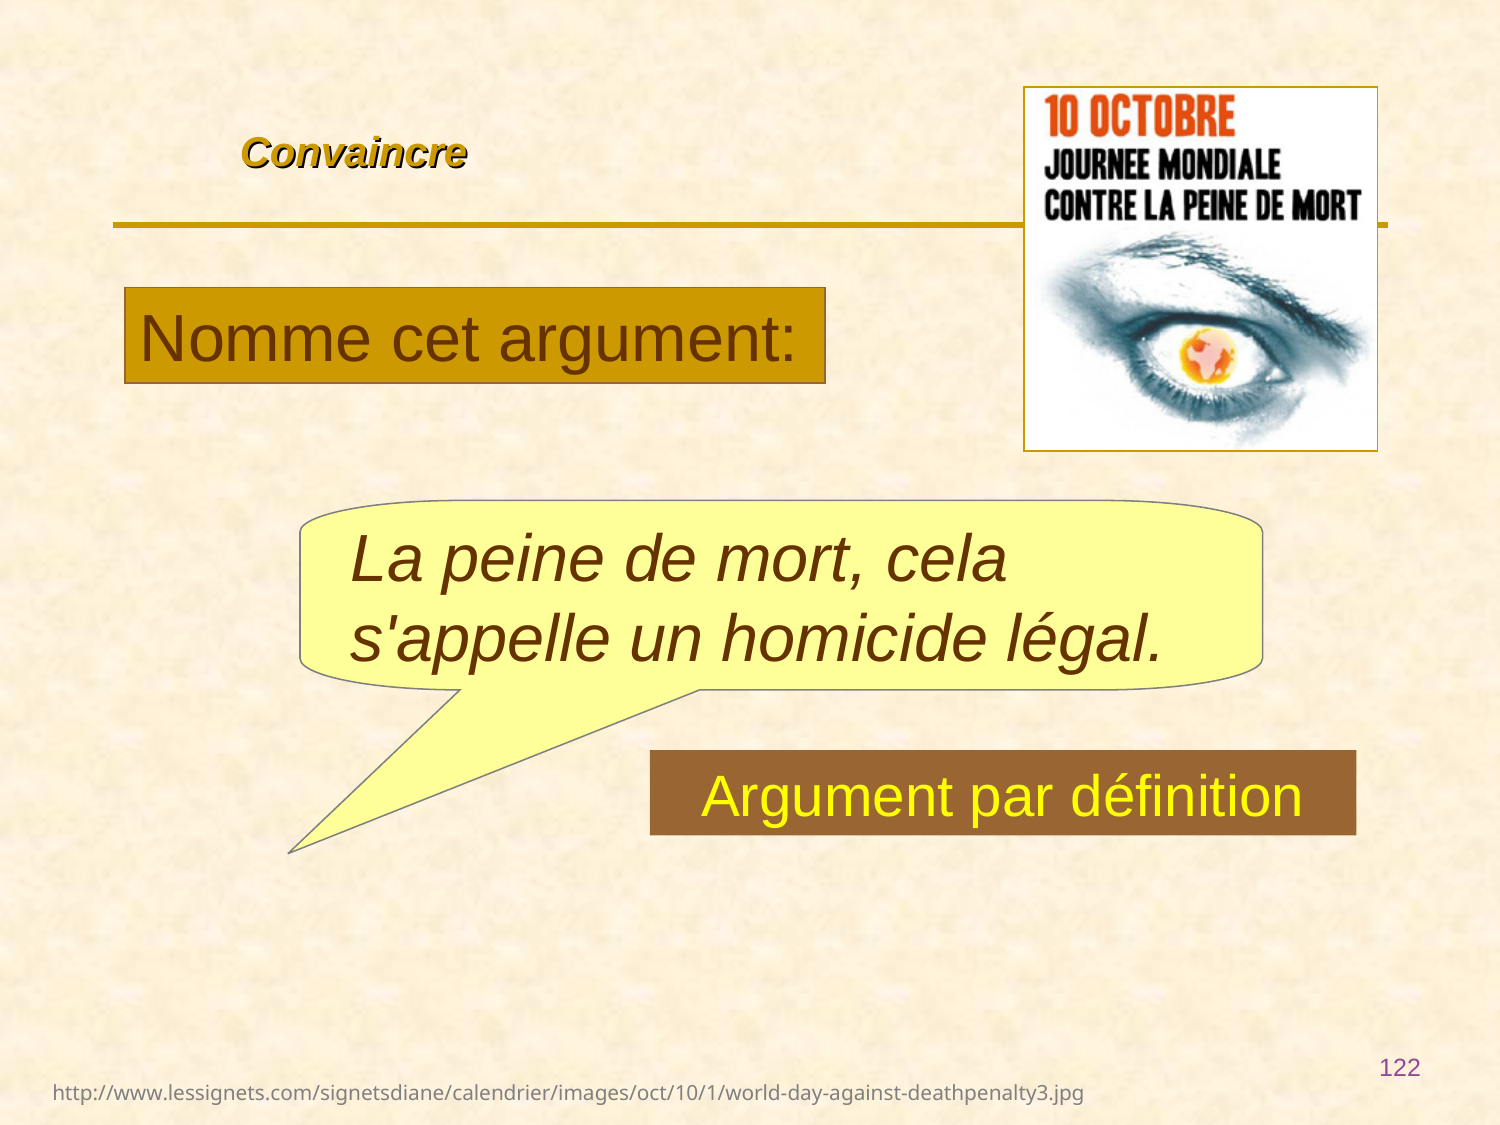

Convaincre
Nomme cet argument:
La peine de mort, cela s'appelle un homicide légal.
Argument par définition
122
http://www.lessignets.com/signetsdiane/calendrier/images/oct/10/1/world-day-against-deathpenalty3.jpg